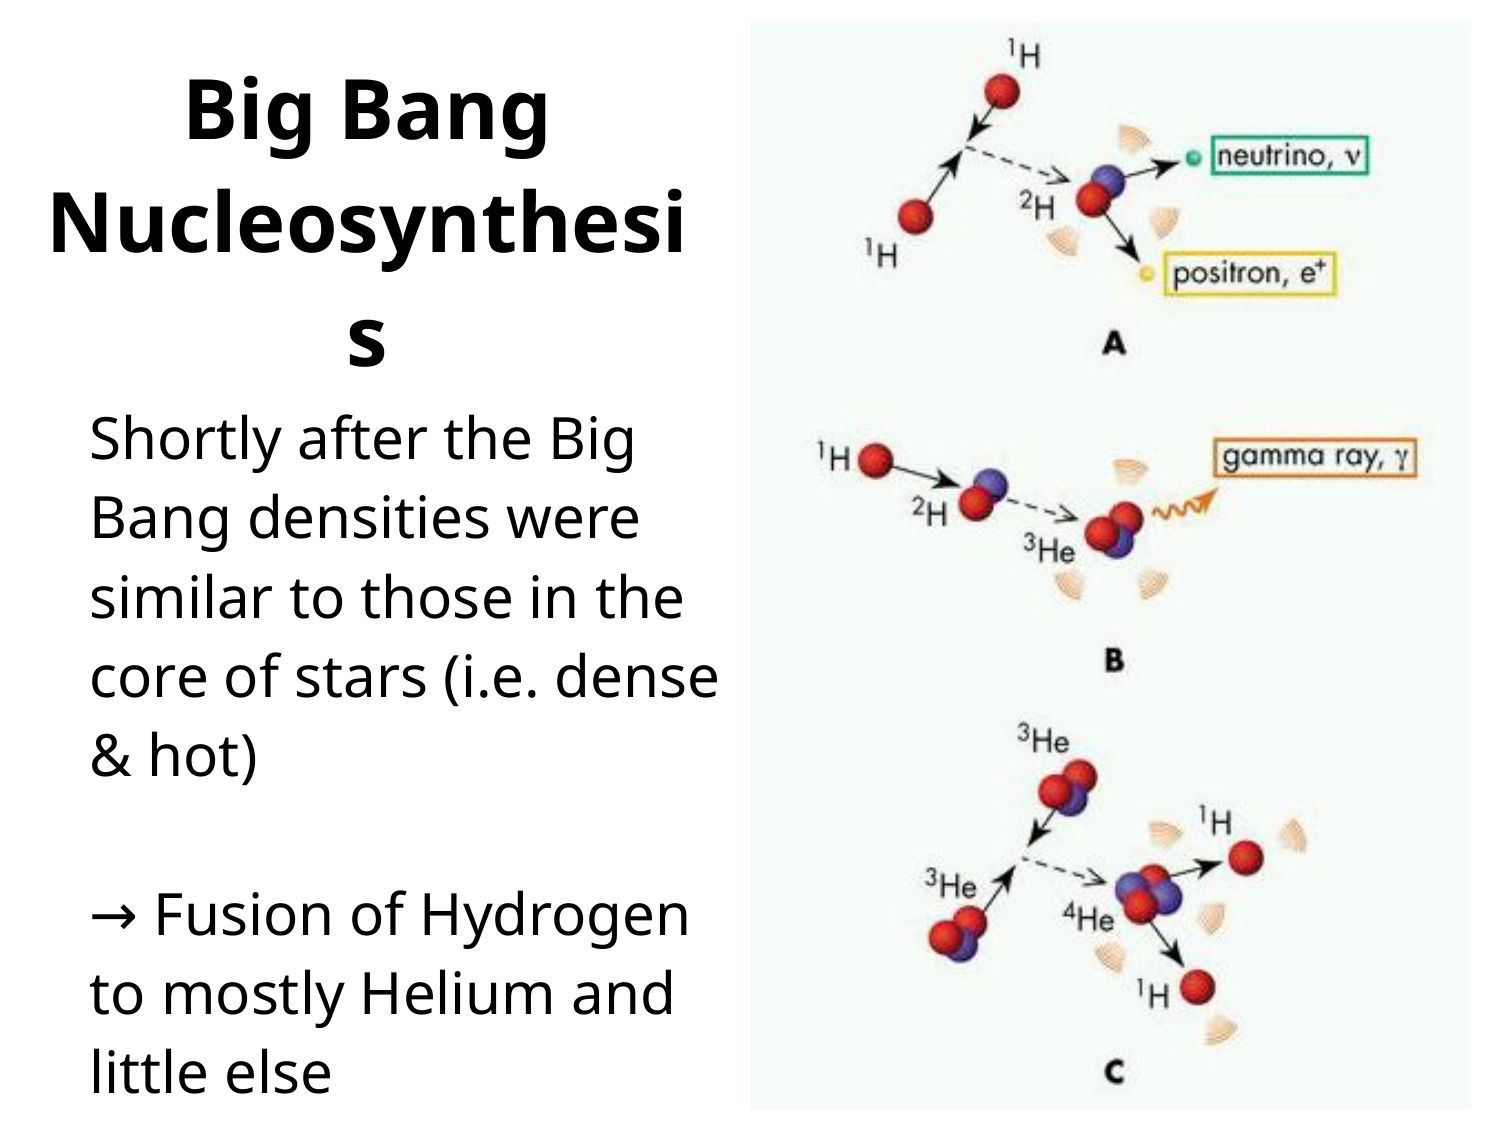

# Big Bang Nucleosynthesis
Shortly after the Big Bang densities were similar to those in the core of stars (i.e. dense & hot)
→ Fusion of Hydrogen to mostly Helium and little else